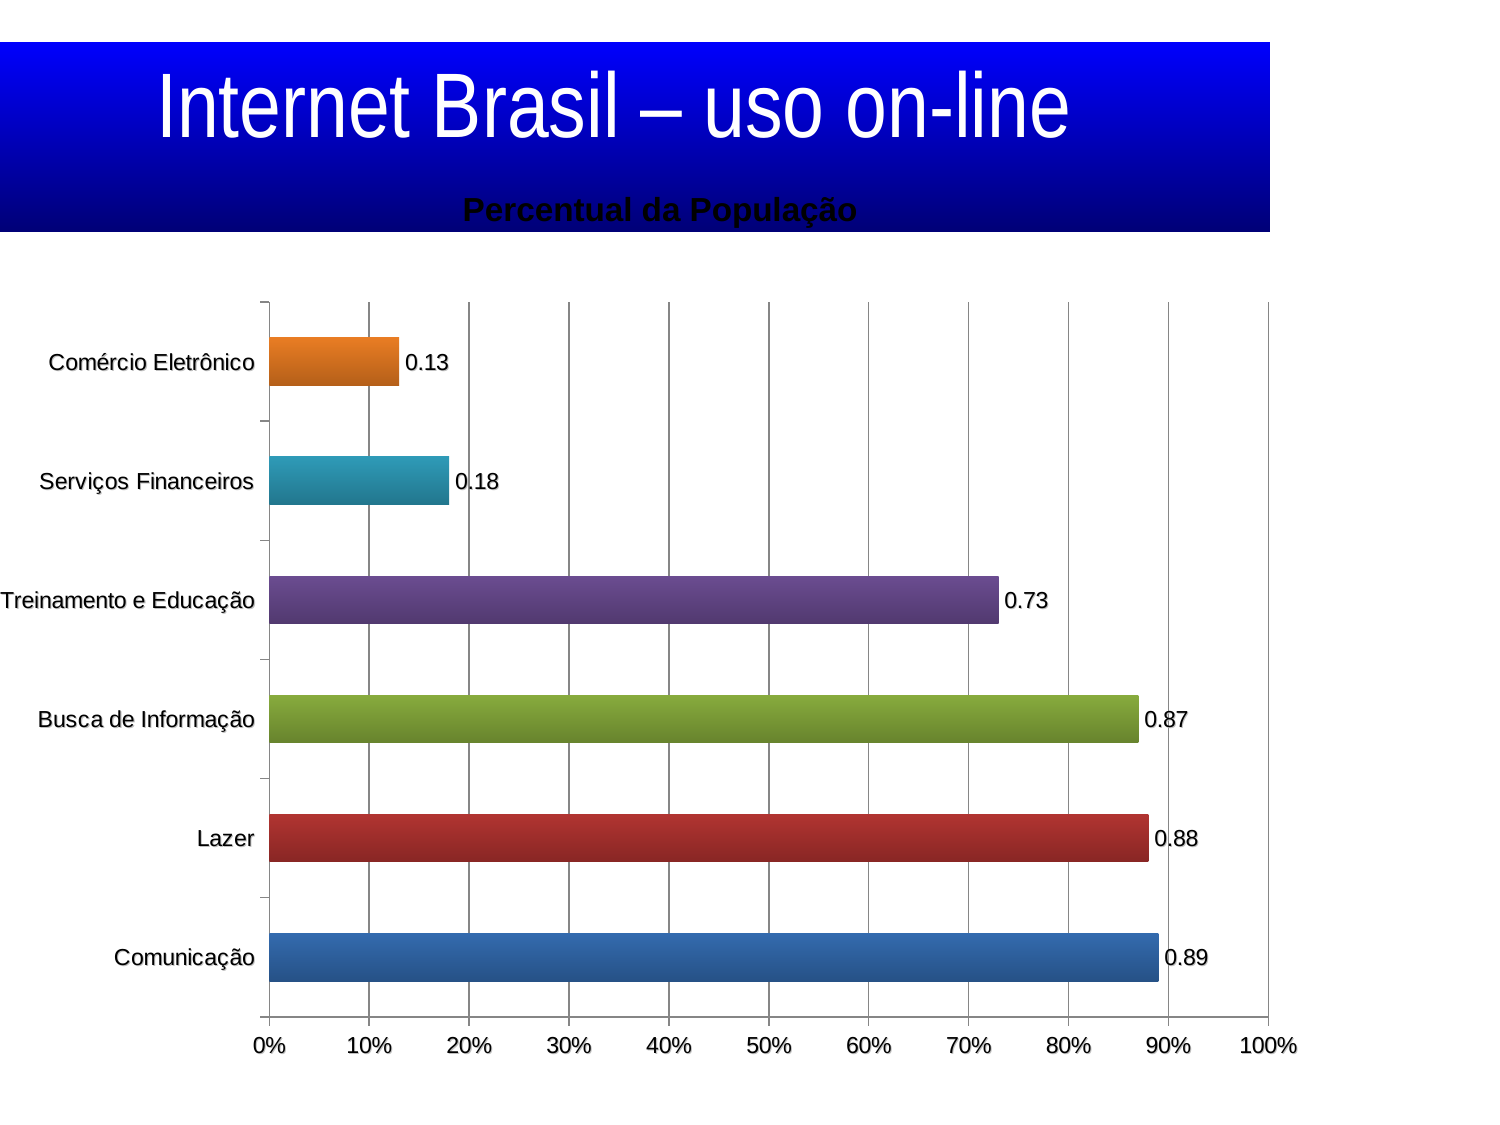

# Internet Brasil – uso on-line
### Chart
| Category | Percentual da População Online |
|---|---|
| Comunicação | 0.89 |
| Lazer | 0.88 |
| Busca de Informação | 0.87 |
| Treinamento e Educação | 0.73 |
| Serviços Financeiros | 0.18 |
| Comércio Eletrônico | 0.13 |Percentual da População